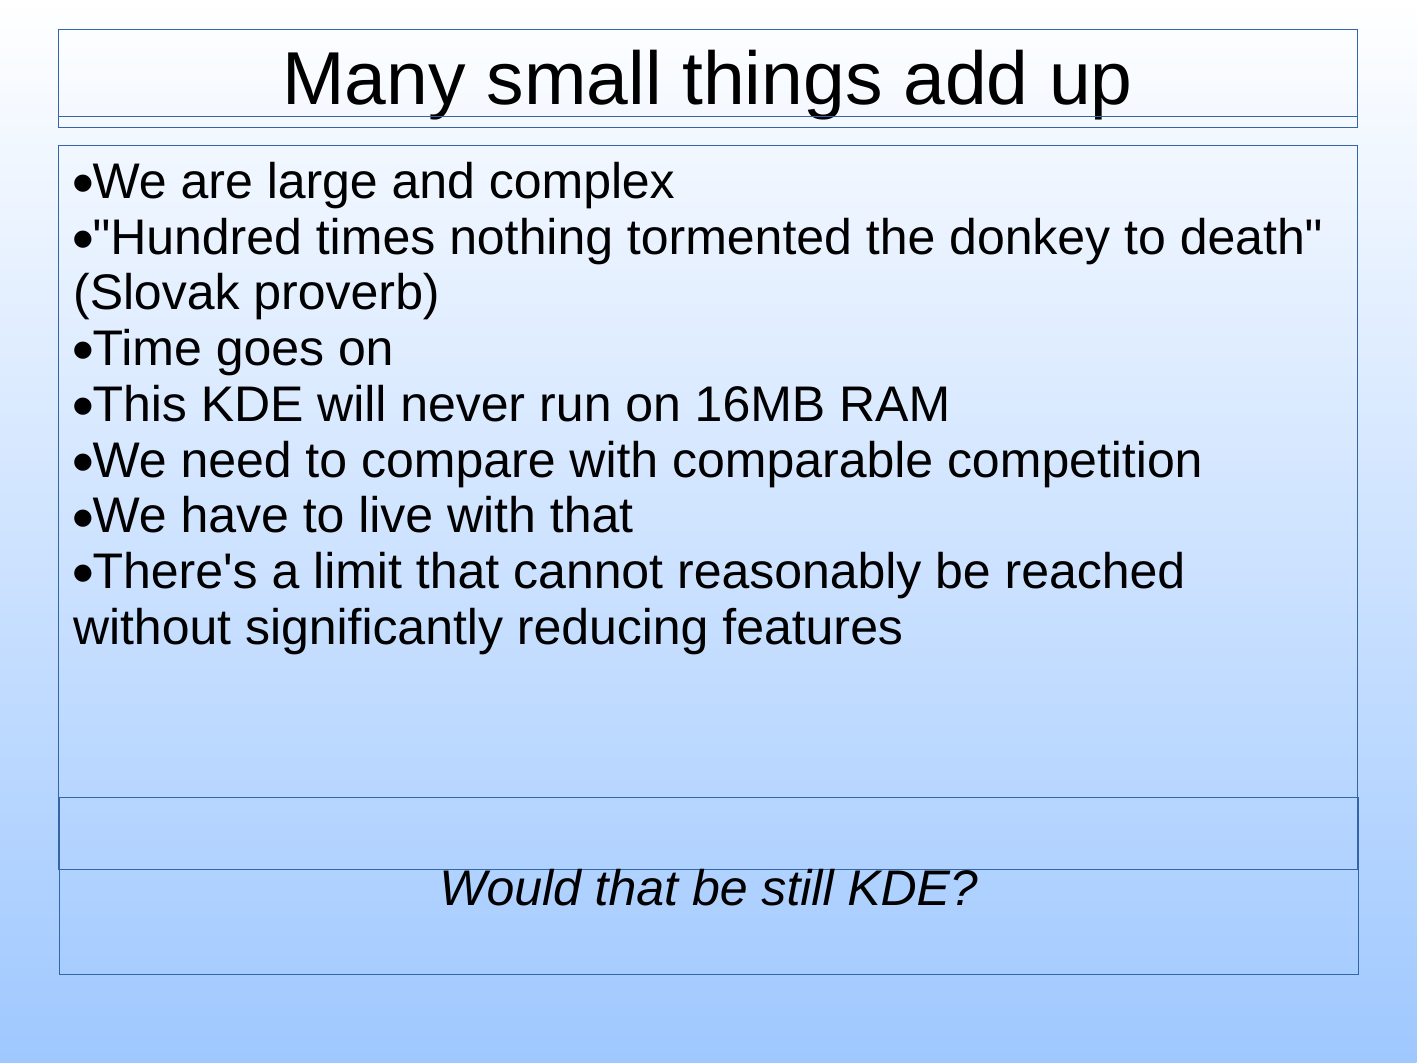

Many small things add up
We are large and complex
"Hundred times nothing tormented the donkey to death" (Slovak proverb)
Time goes on
This KDE will never run on 16MB RAM
We need to compare with comparable competition
We have to live with that
There's a limit that cannot reasonably be reached without significantly reducing features
Would that be still KDE?